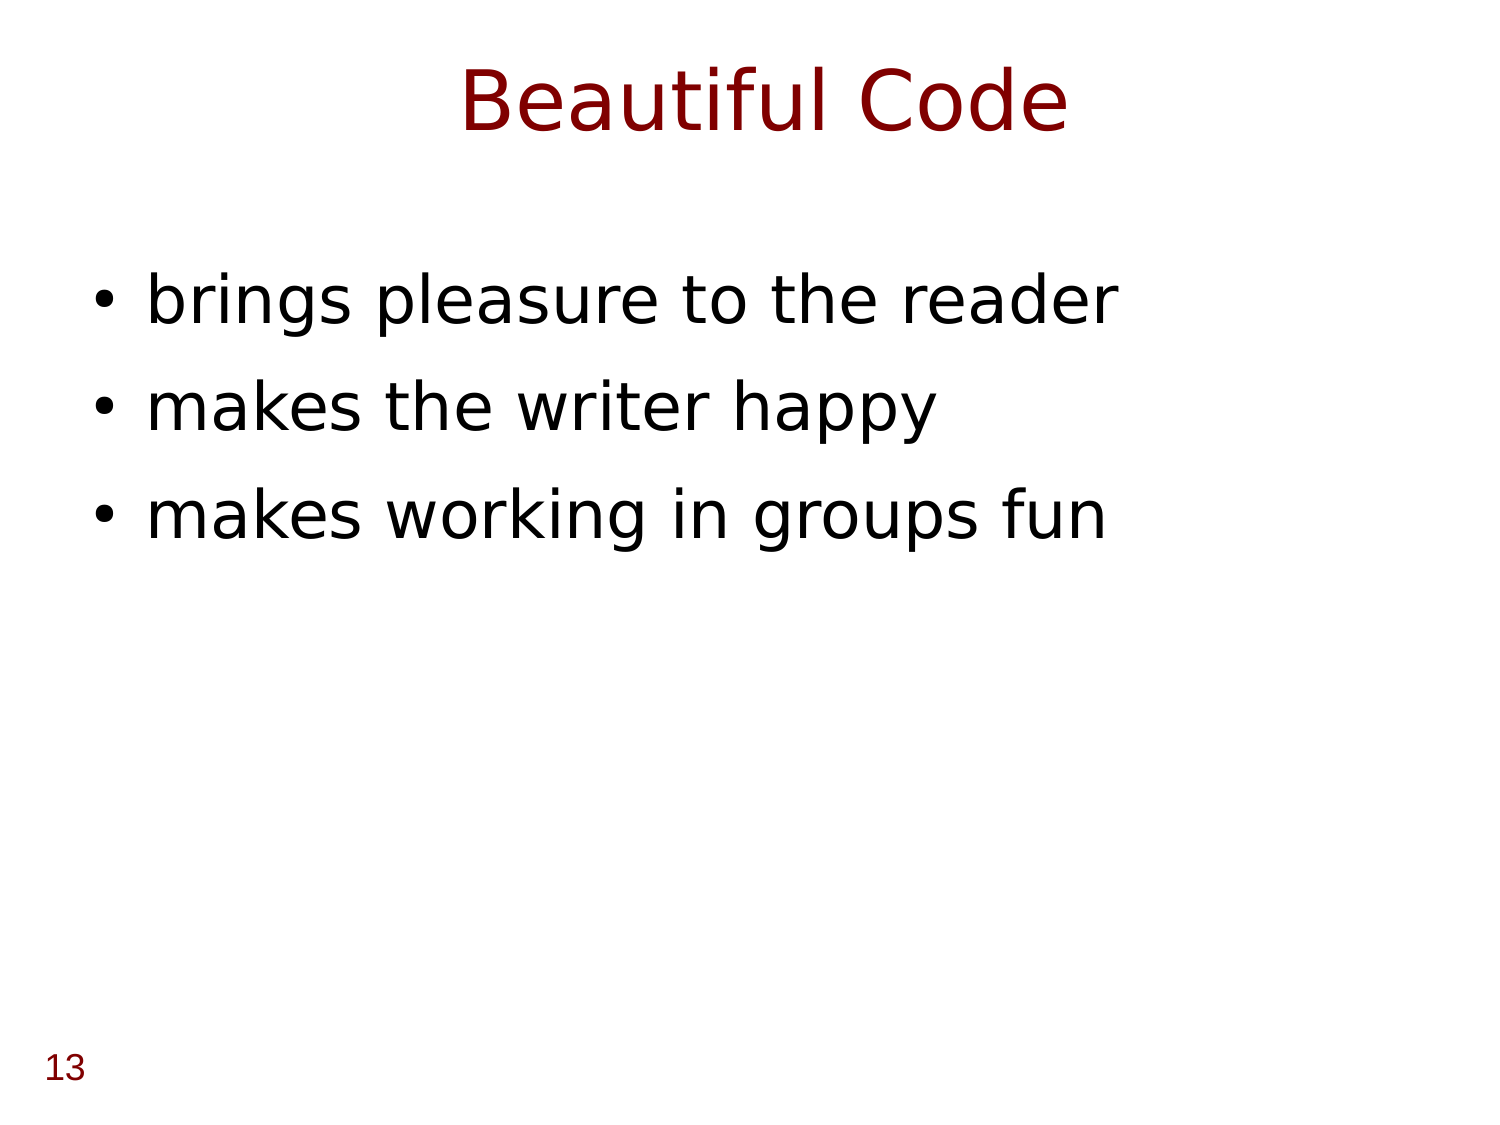

# Beautiful Code
brings pleasure to the reader
makes the writer happy
makes working in groups fun